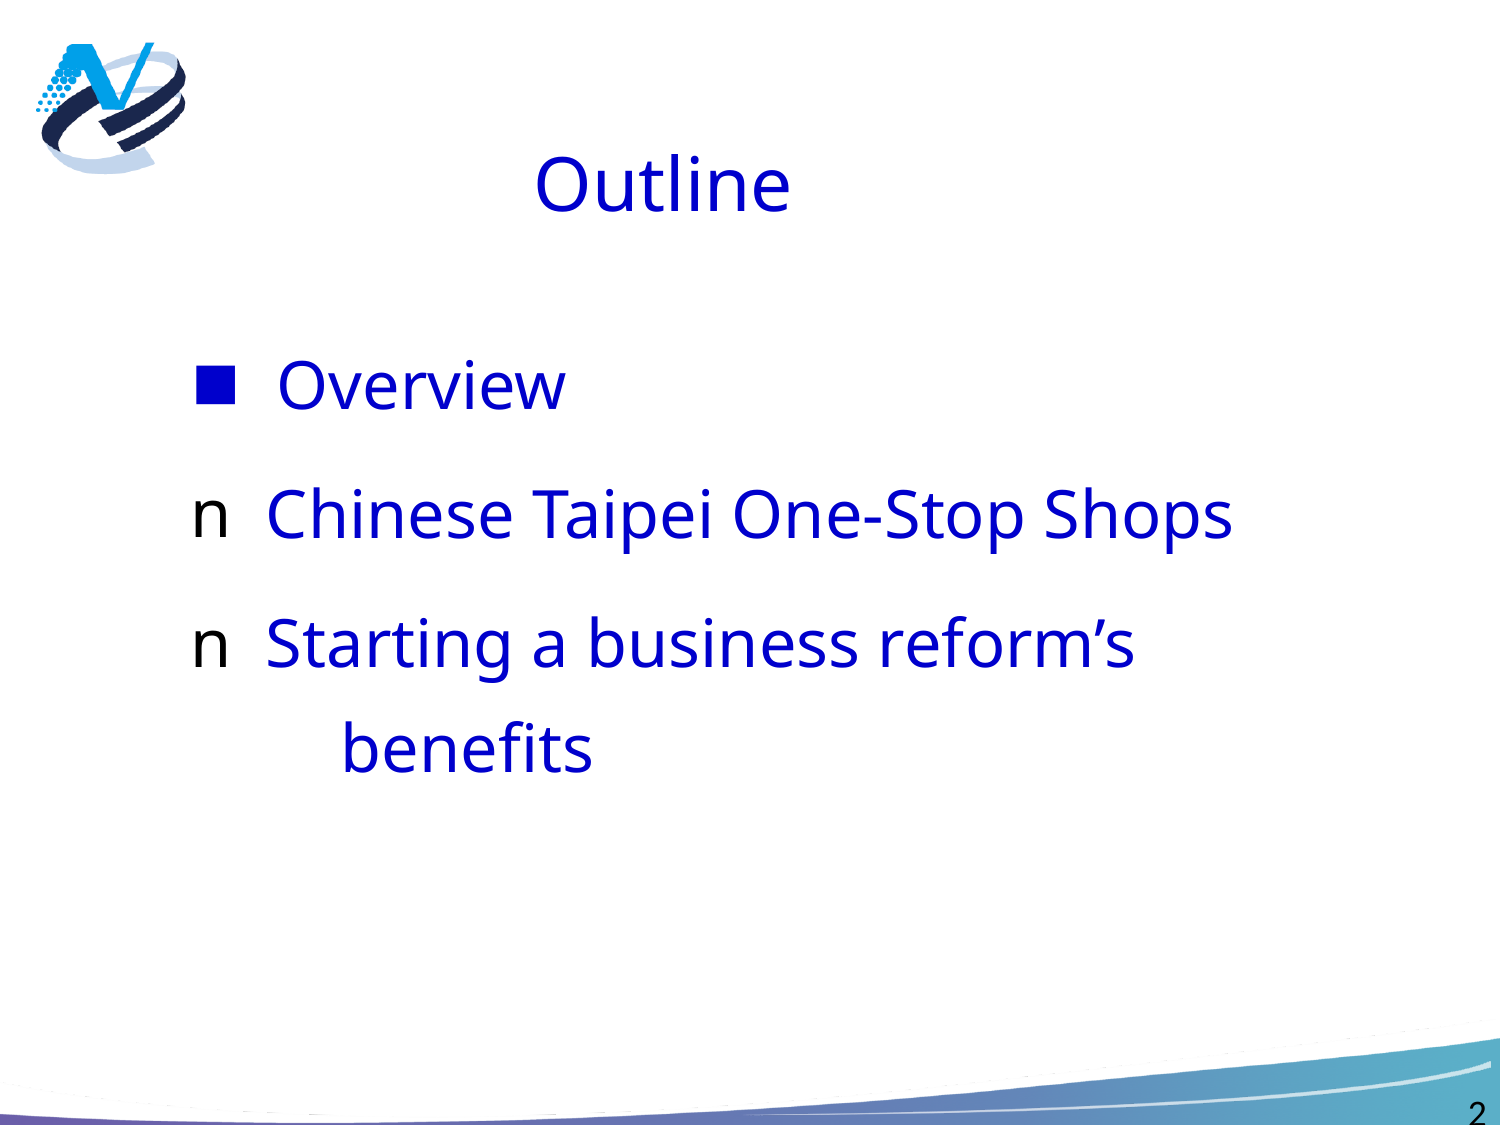

Outline
 Overview
Chinese Taipei One-Stop Shops
Starting a business reform’s benefits